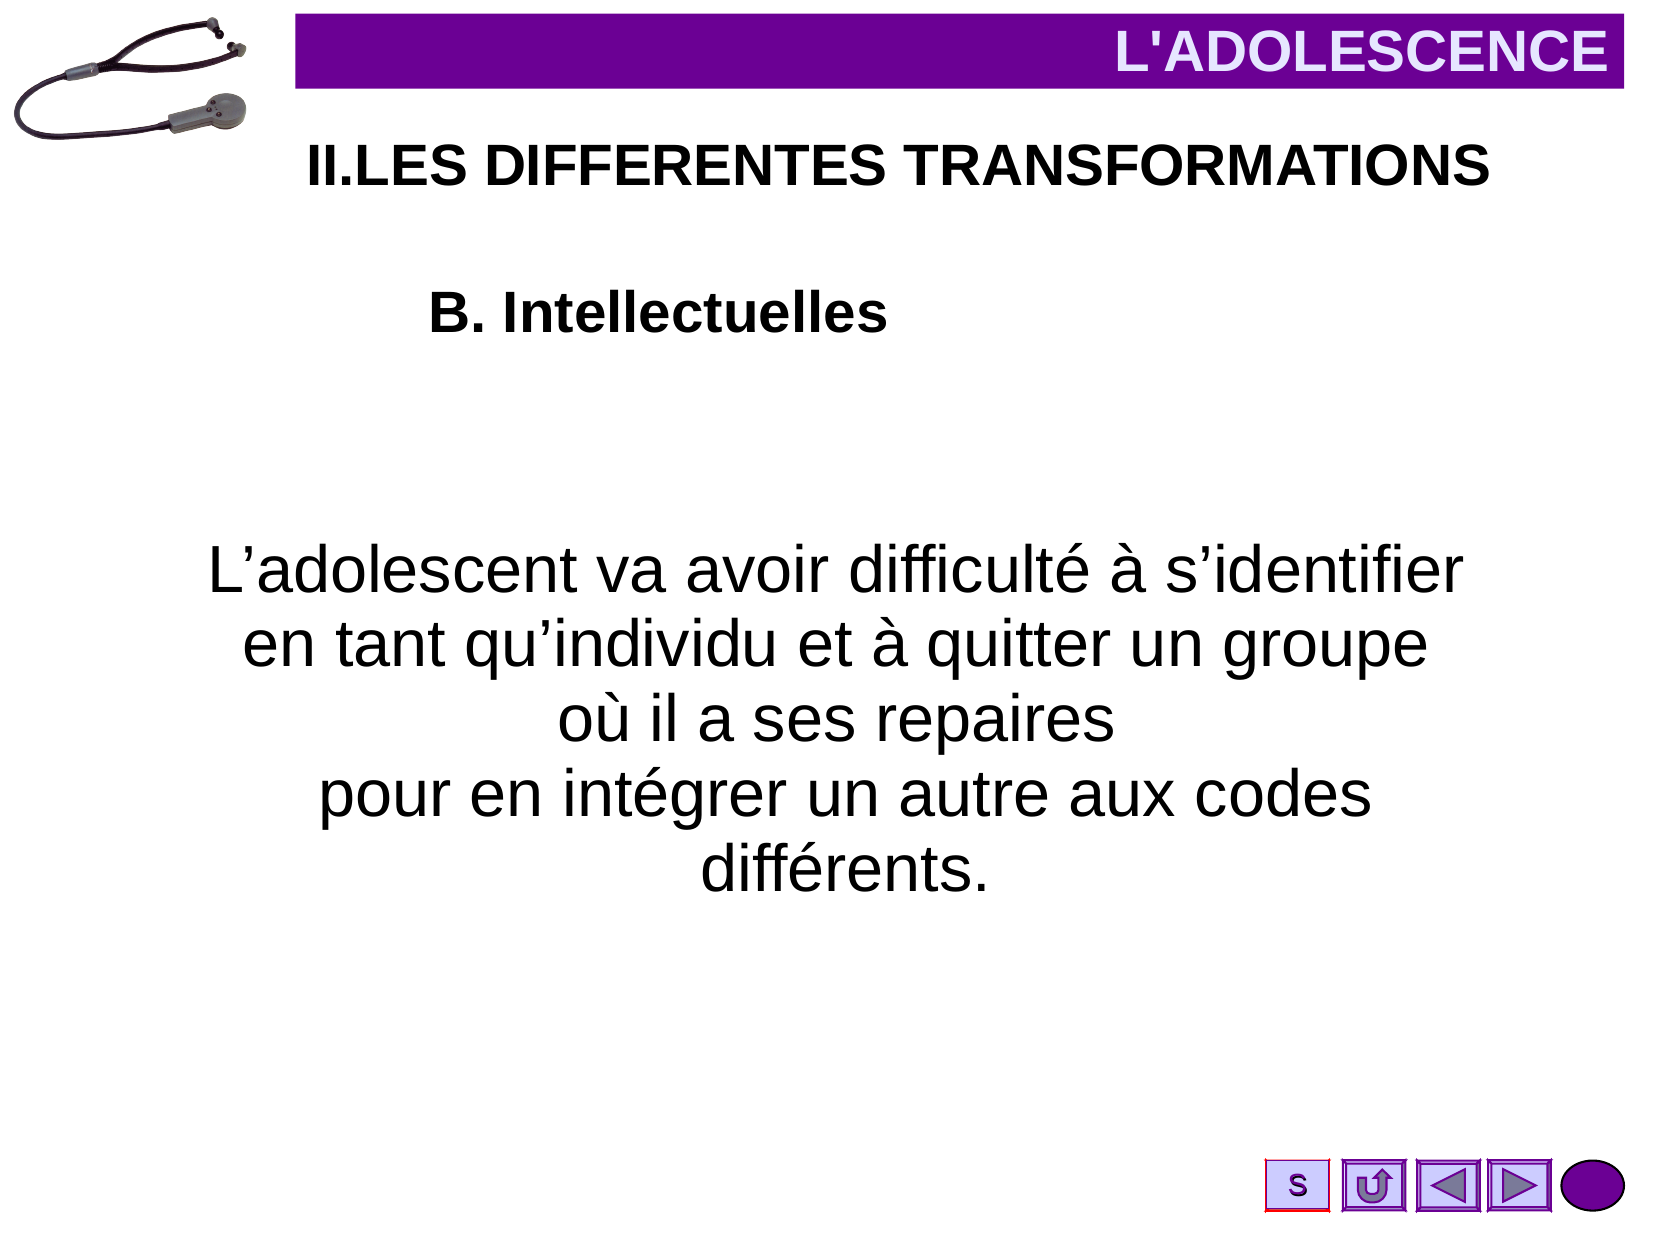

L'ADOLESCENCE
II.LES DIFFERENTES TRANSFORMATIONS
B. Intellectuelles
L’adolescent va avoir difficulté à s’identifier
en tant qu’individu et à quitter un groupe
où il a ses repaires
pour en intégrer un autre aux codes différents.